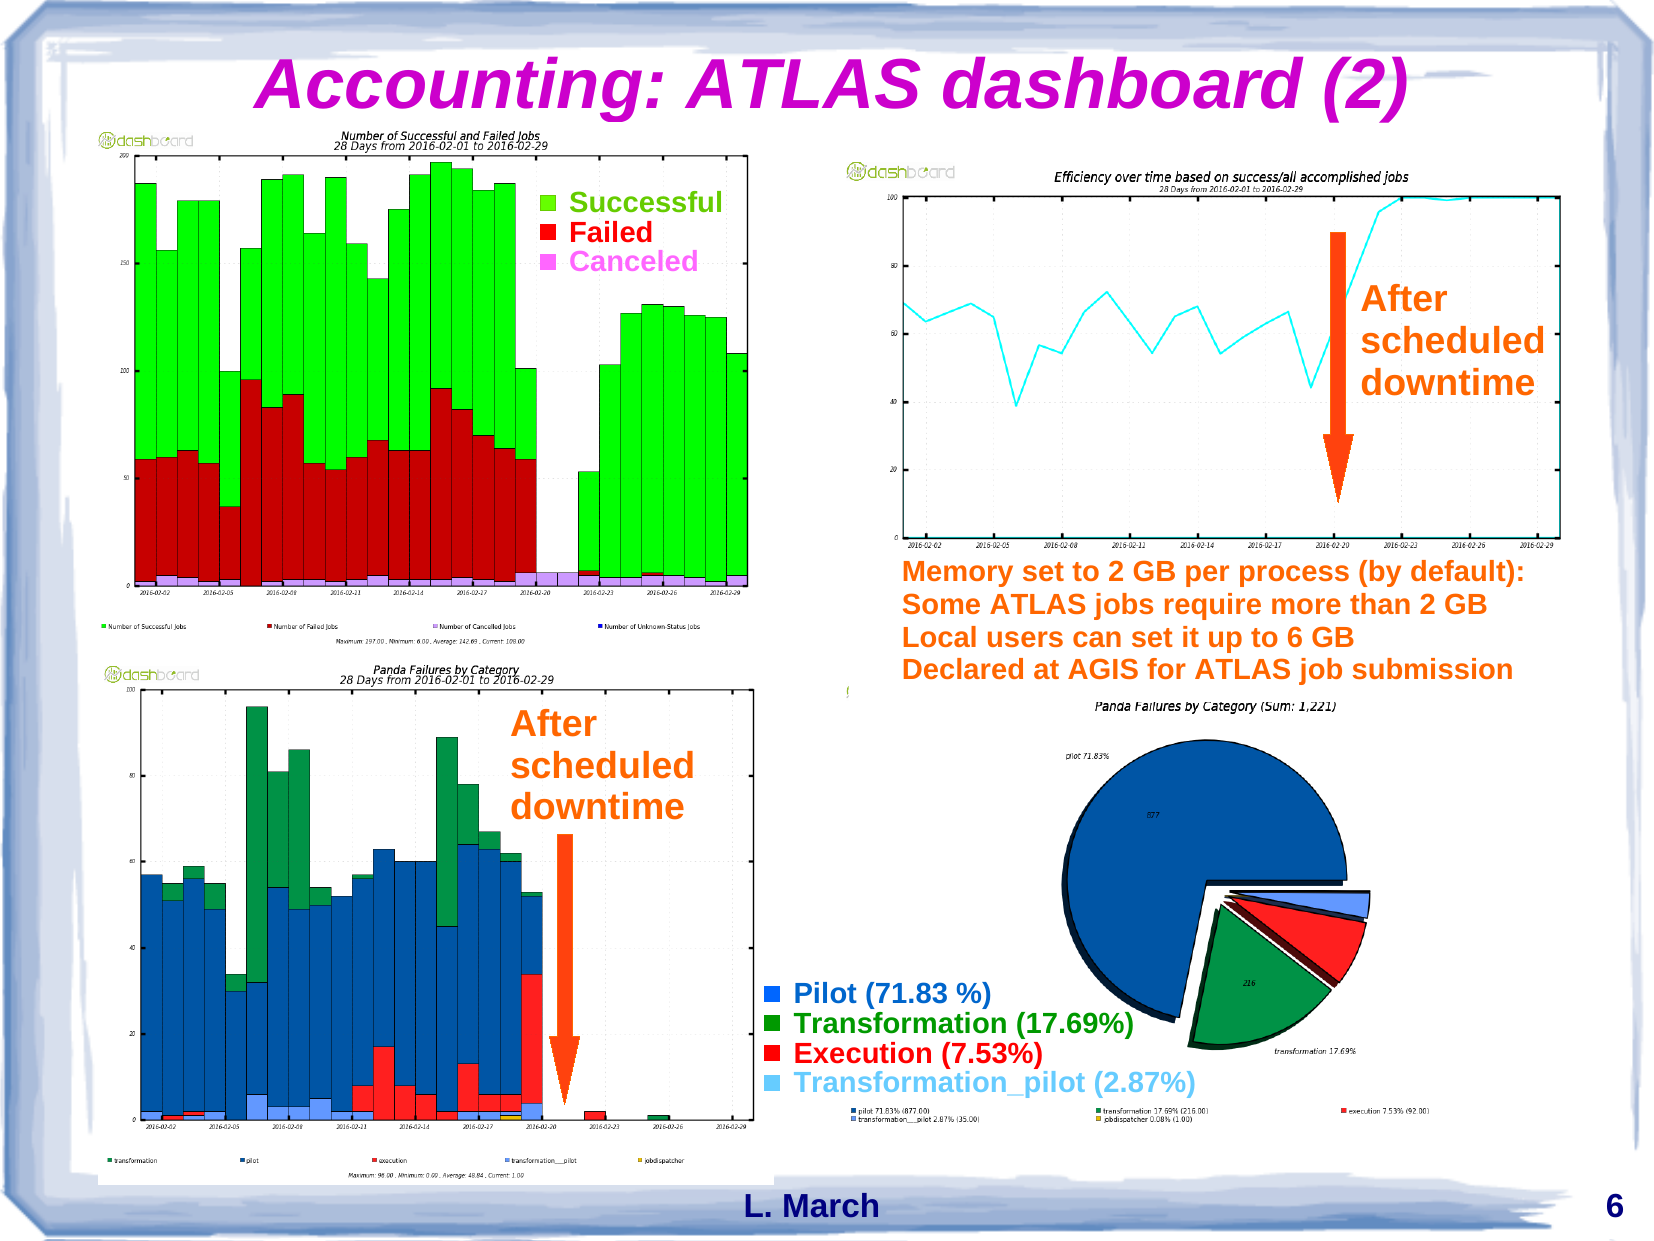

# Accounting: ATLAS dashboard (2)
Successful
Failed
Canceled
After scheduled downtime
Memory set to 2 GB per process (by default): 	Some ATLAS jobs require more than 2 GB
Local users can set it up to 6 GB			Declared at AGIS for ATLAS job submission
After scheduled downtime
Pilot (71.83 %)
Transformation (17.69%)
Execution (7.53%)
Transformation_pilot (2.87%)
L. March
6